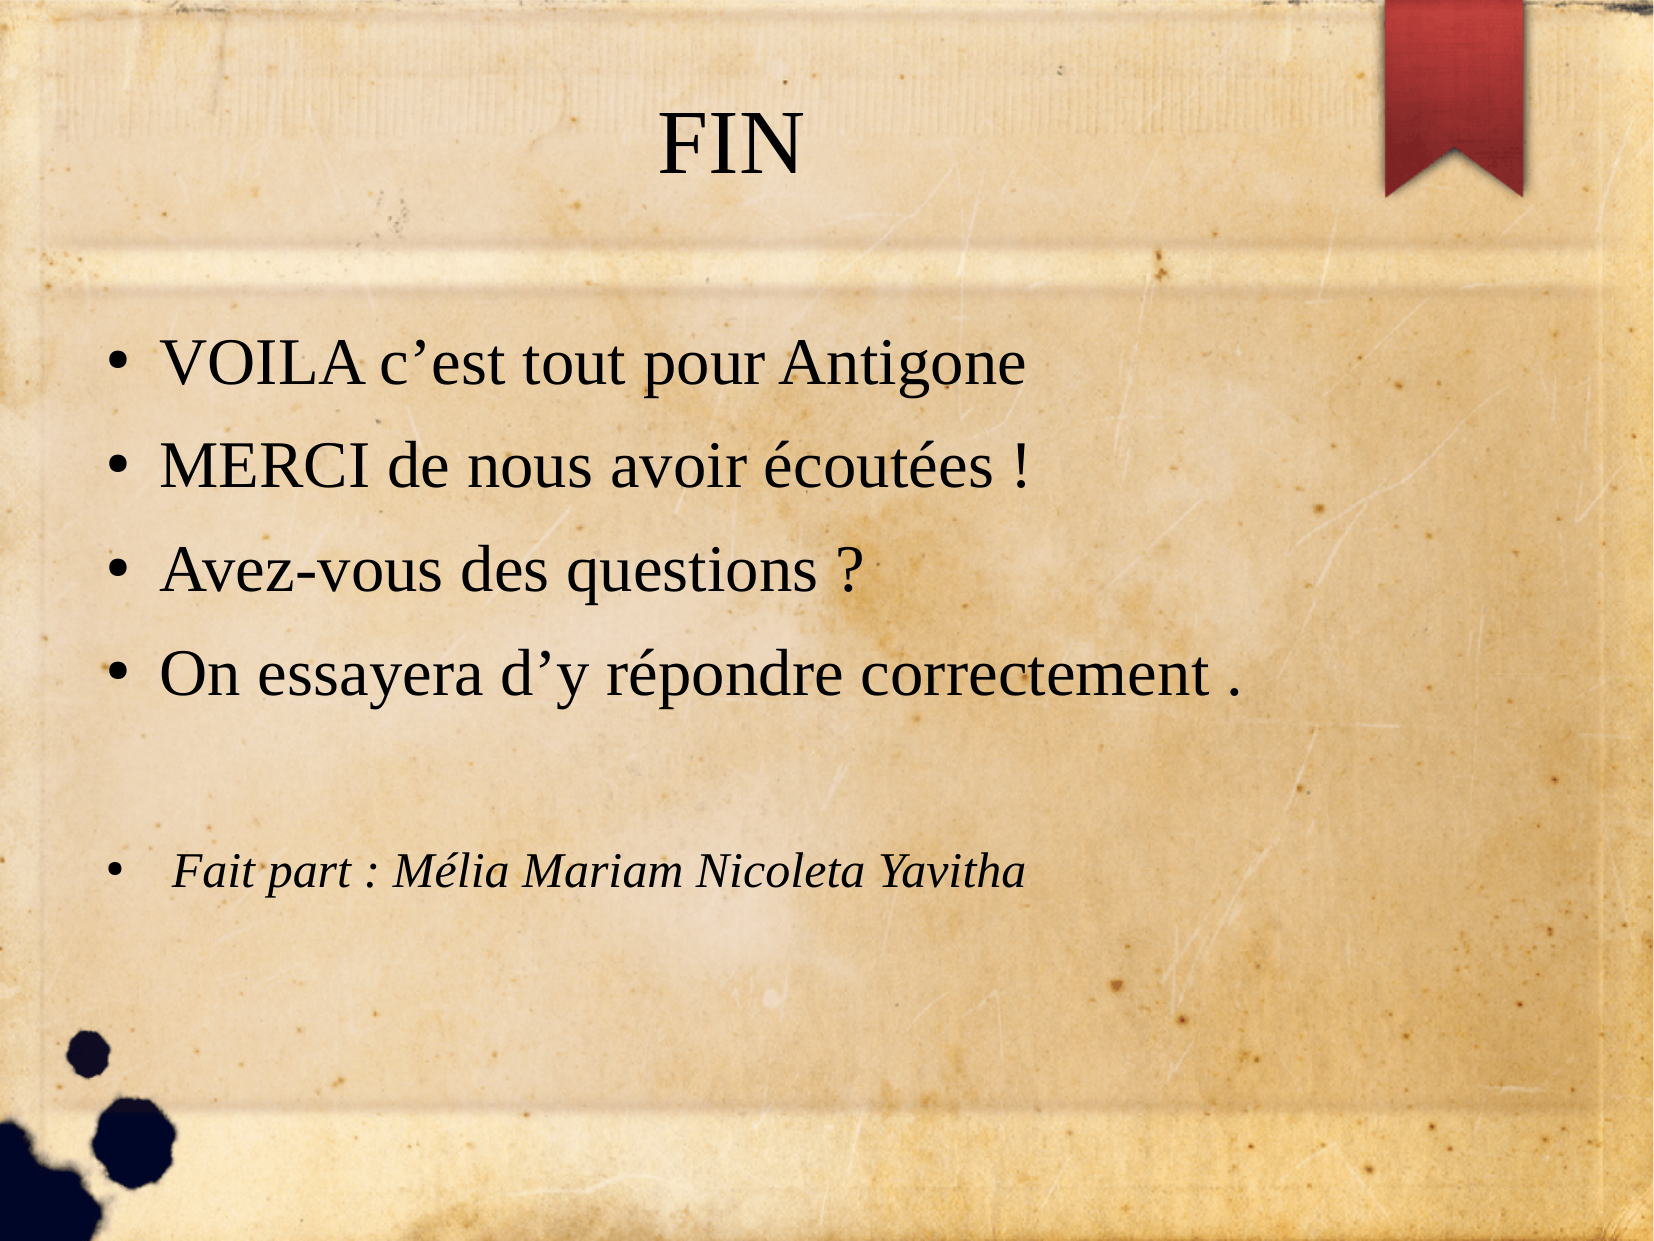

# FIN
VOILA c’est tout pour Antigone
MERCI de nous avoir écoutées !
Avez-vous des questions ?
On essayera d’y répondre correctement .
 Fait part : Mélia Mariam Nicoleta Yavitha